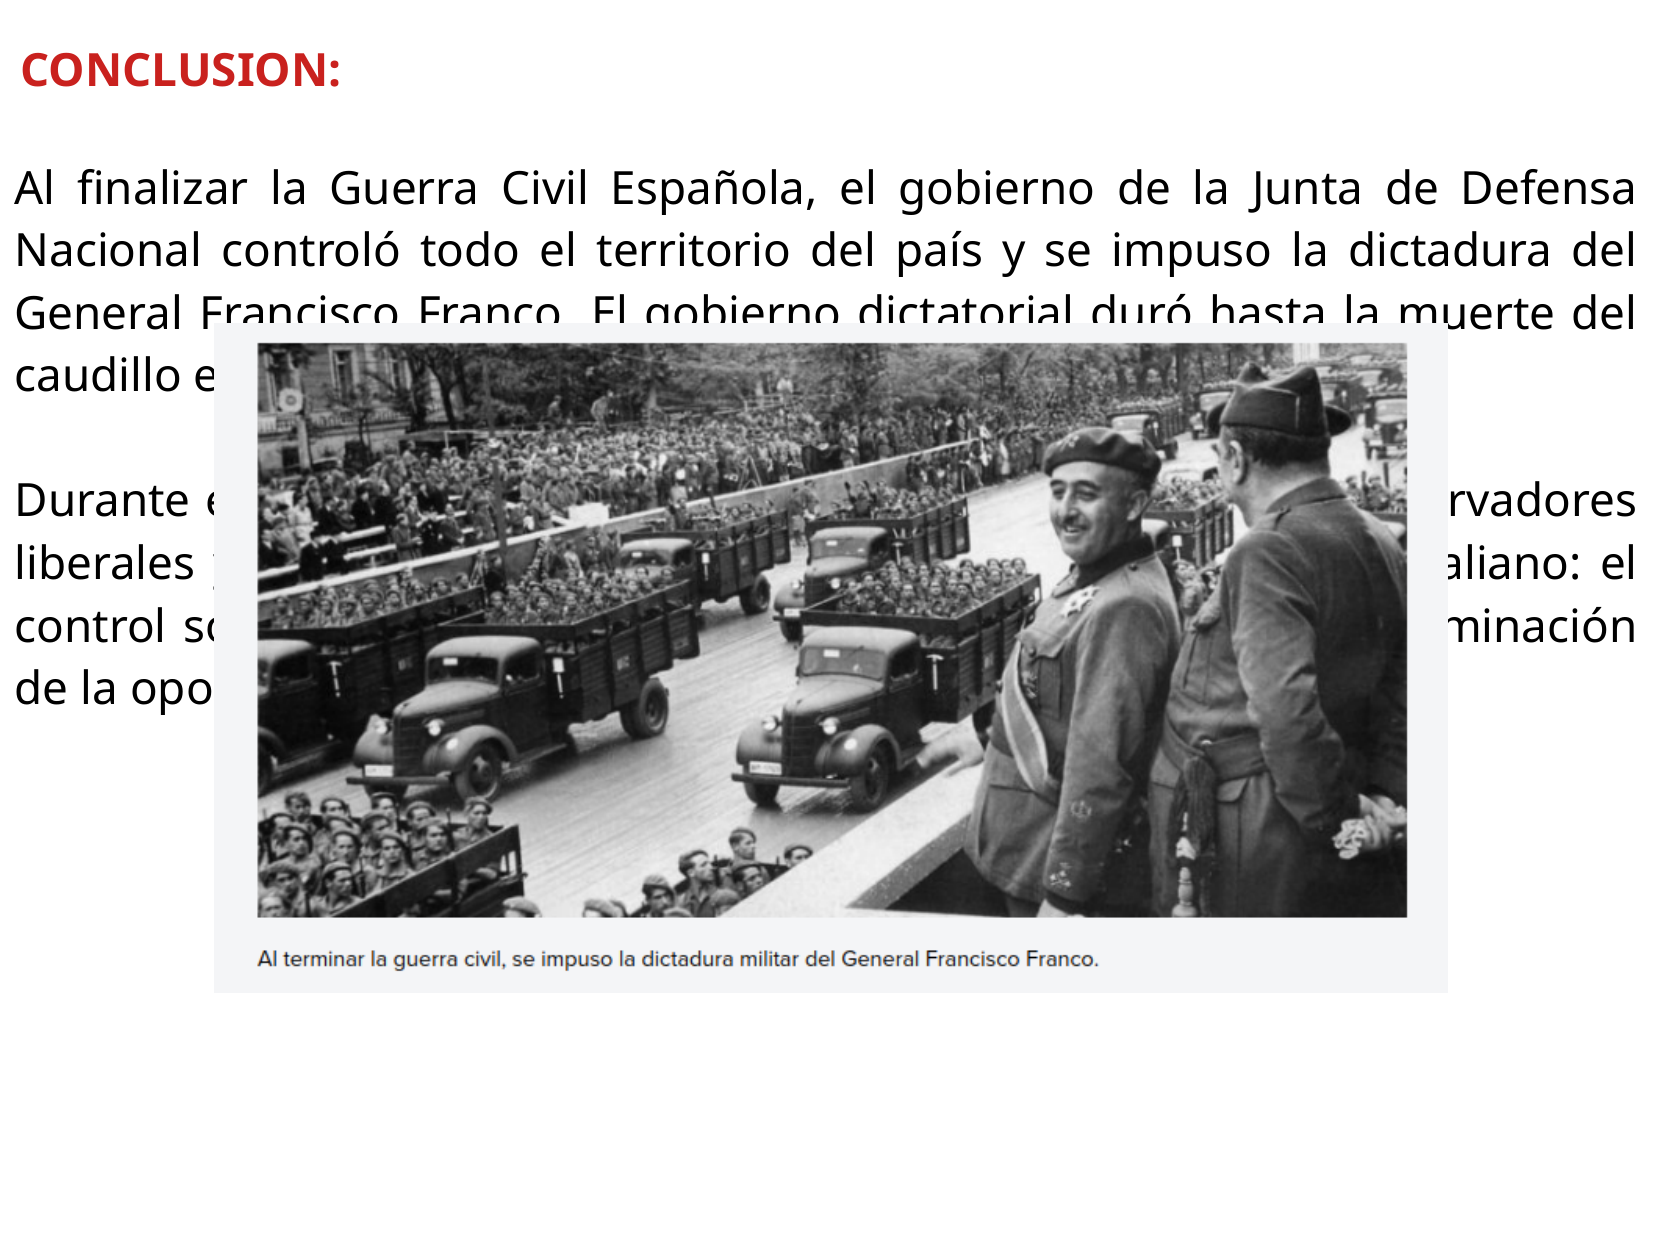

Conclusion:
Al finalizar la Guerra Civil Española, el gobierno de la Junta de Defensa Nacional controló todo el territorio del país y se impuso la dictadura del General Francisco Franco. El gobierno dictatorial duró hasta la muerte del caudillo en 1975, casi cuarenta años.
Durante el gobierno de Franco se impusieron los principios conservadores liberales y católicos, con ciertos rasgos del fascismo alemán e italiano: el control social y político a través del terror, la propaganda y la eliminación de la oposición.